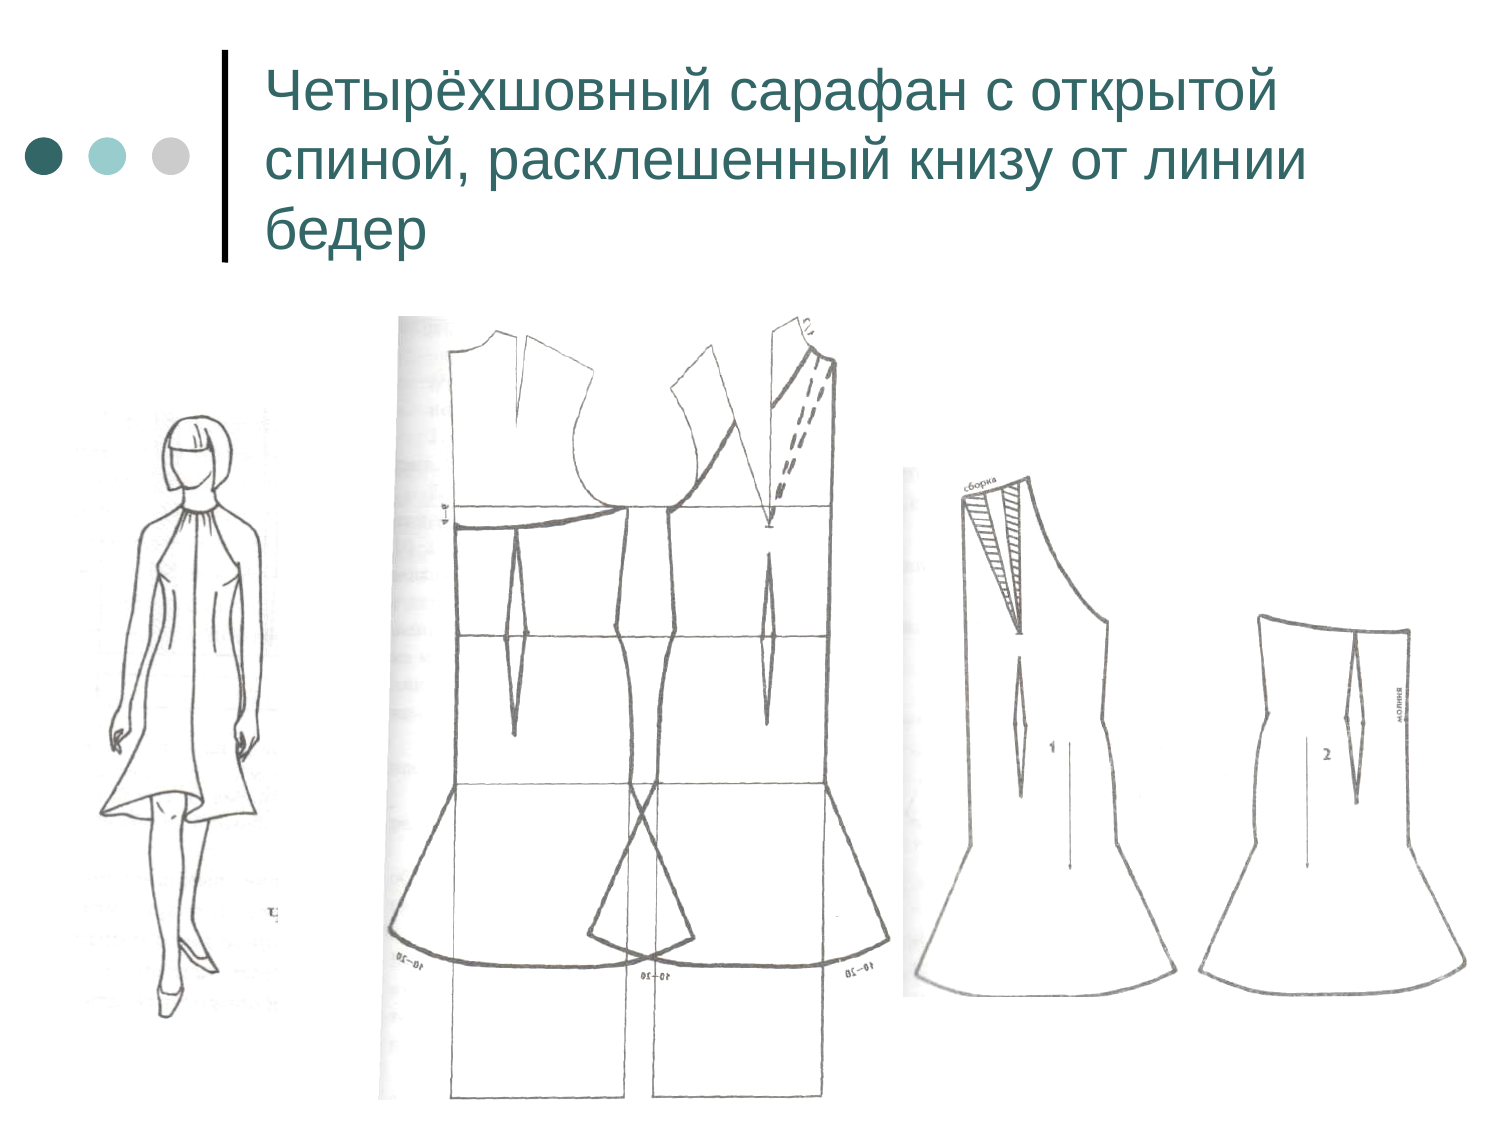

# Четырёхшовный сарафан с открытой спиной, расклешенный книзу от линии бедер